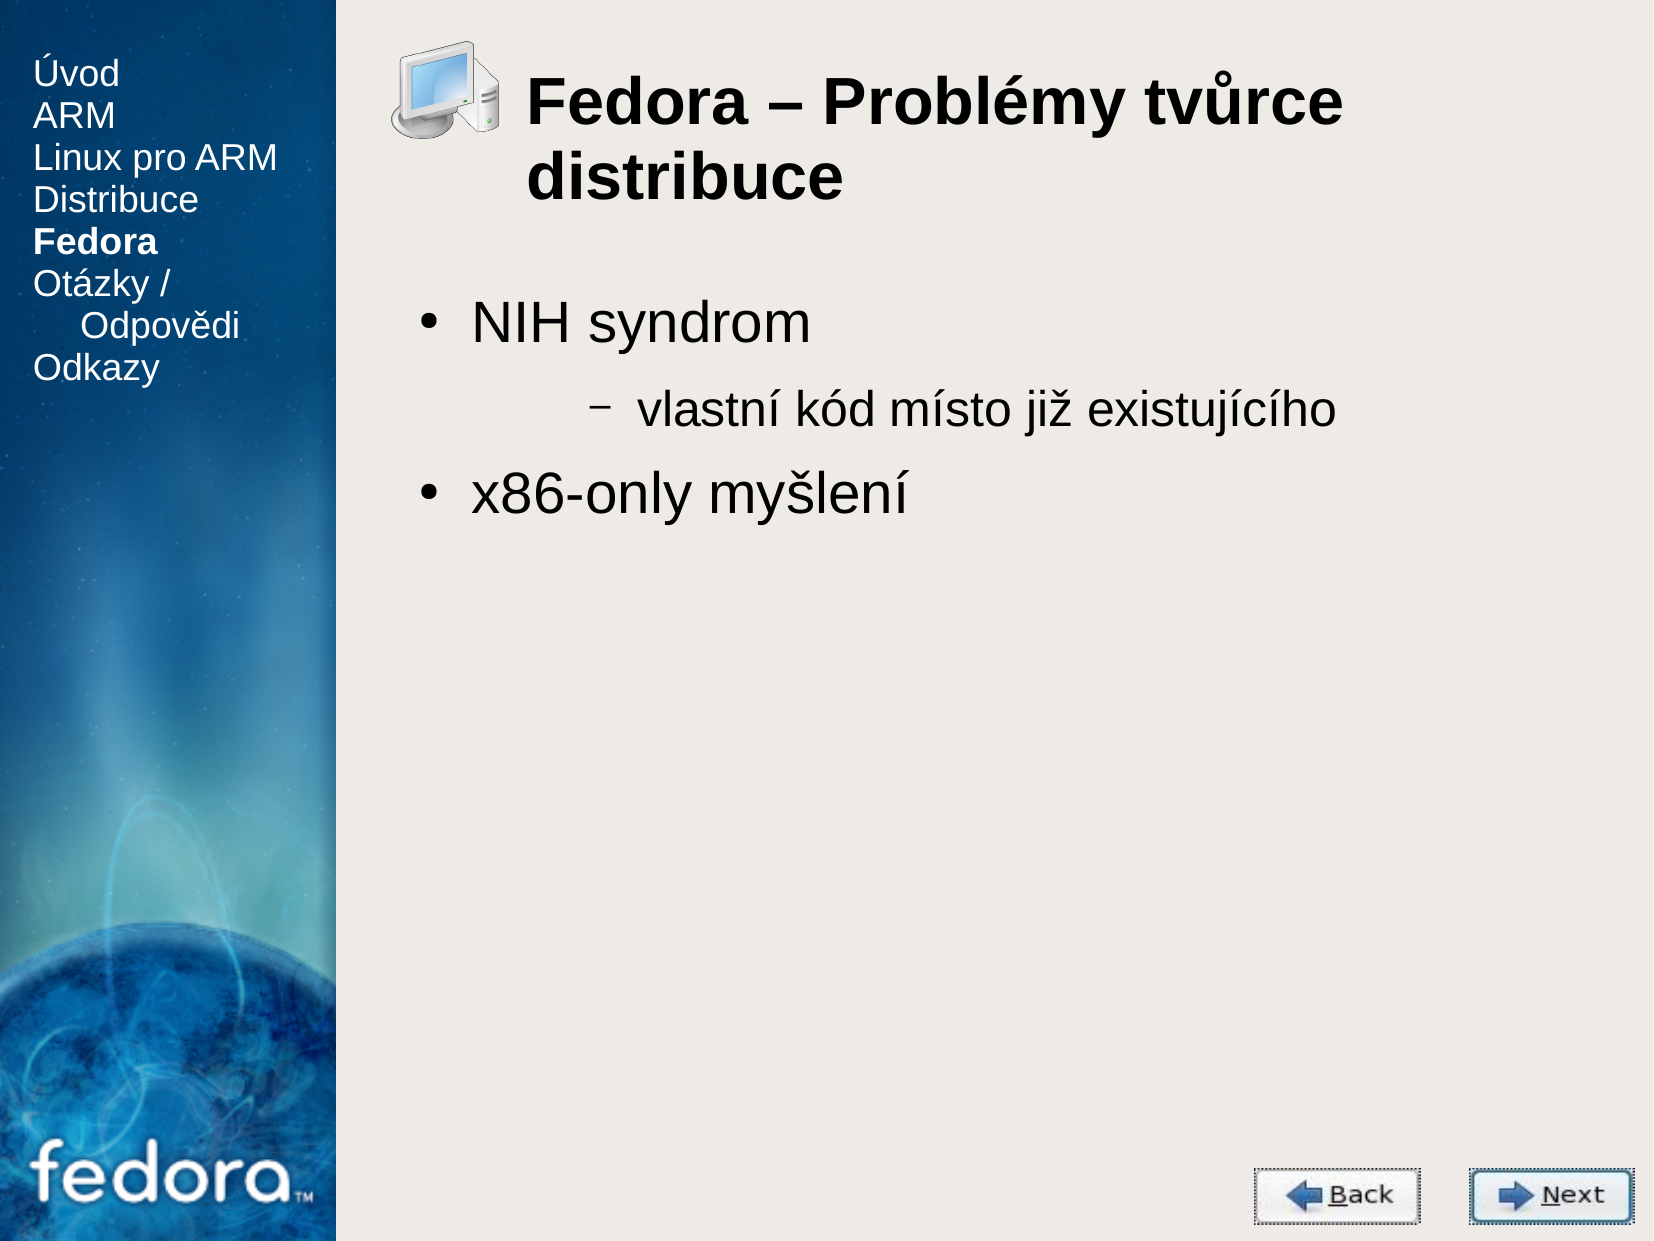

Úvod
ARM
Linux pro ARM
Distribuce
Fedora
Otázky / Odpovědi
Odkazy
# Agenda
Fedora – Problémy tvůrce distribuce
NIH syndrom
vlastní kód místo již existujícího
x86-only myšlení